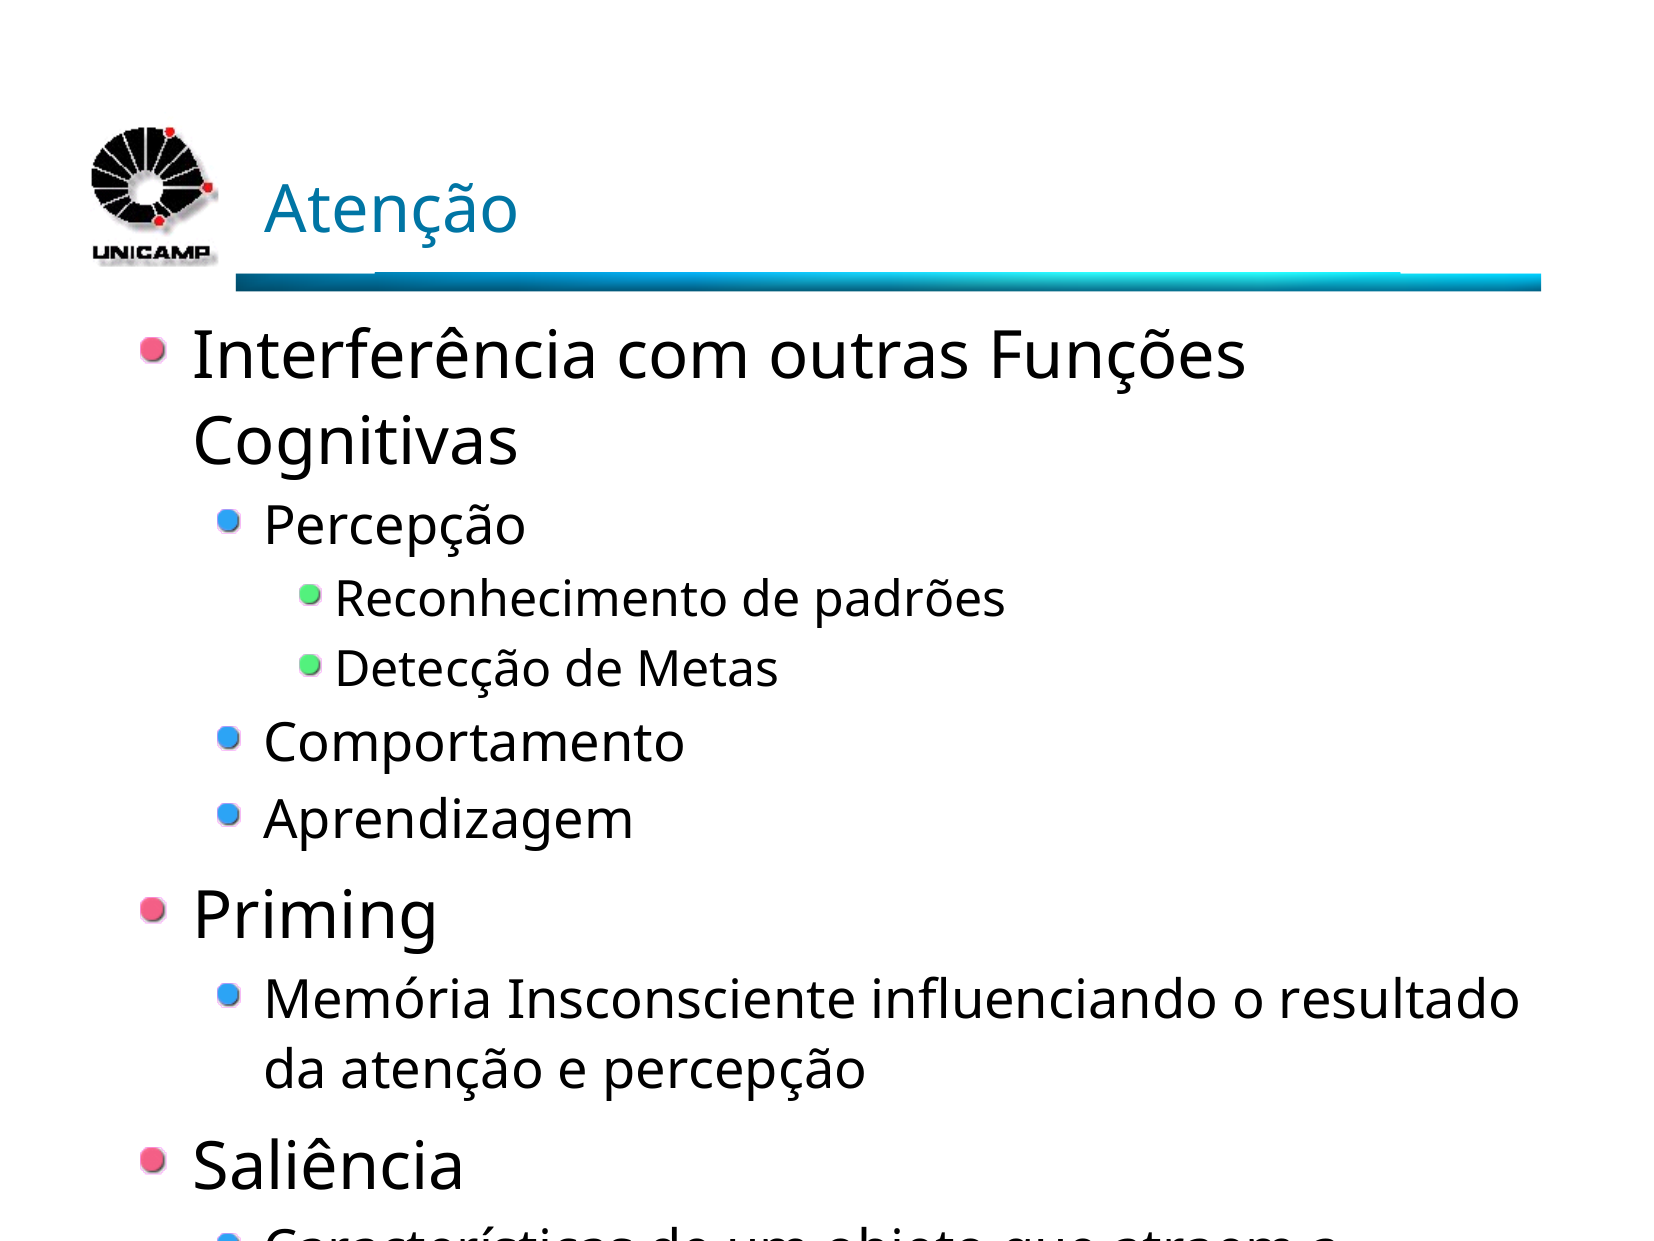

# Atenção
Interferência com outras Funções Cognitivas
Percepção
Reconhecimento de padrões
Detecção de Metas
Comportamento
Aprendizagem
Priming
Memória Insconsciente influenciando o resultado da atenção e percepção
Saliência
Características de um objeto que atraem a atenção para si.